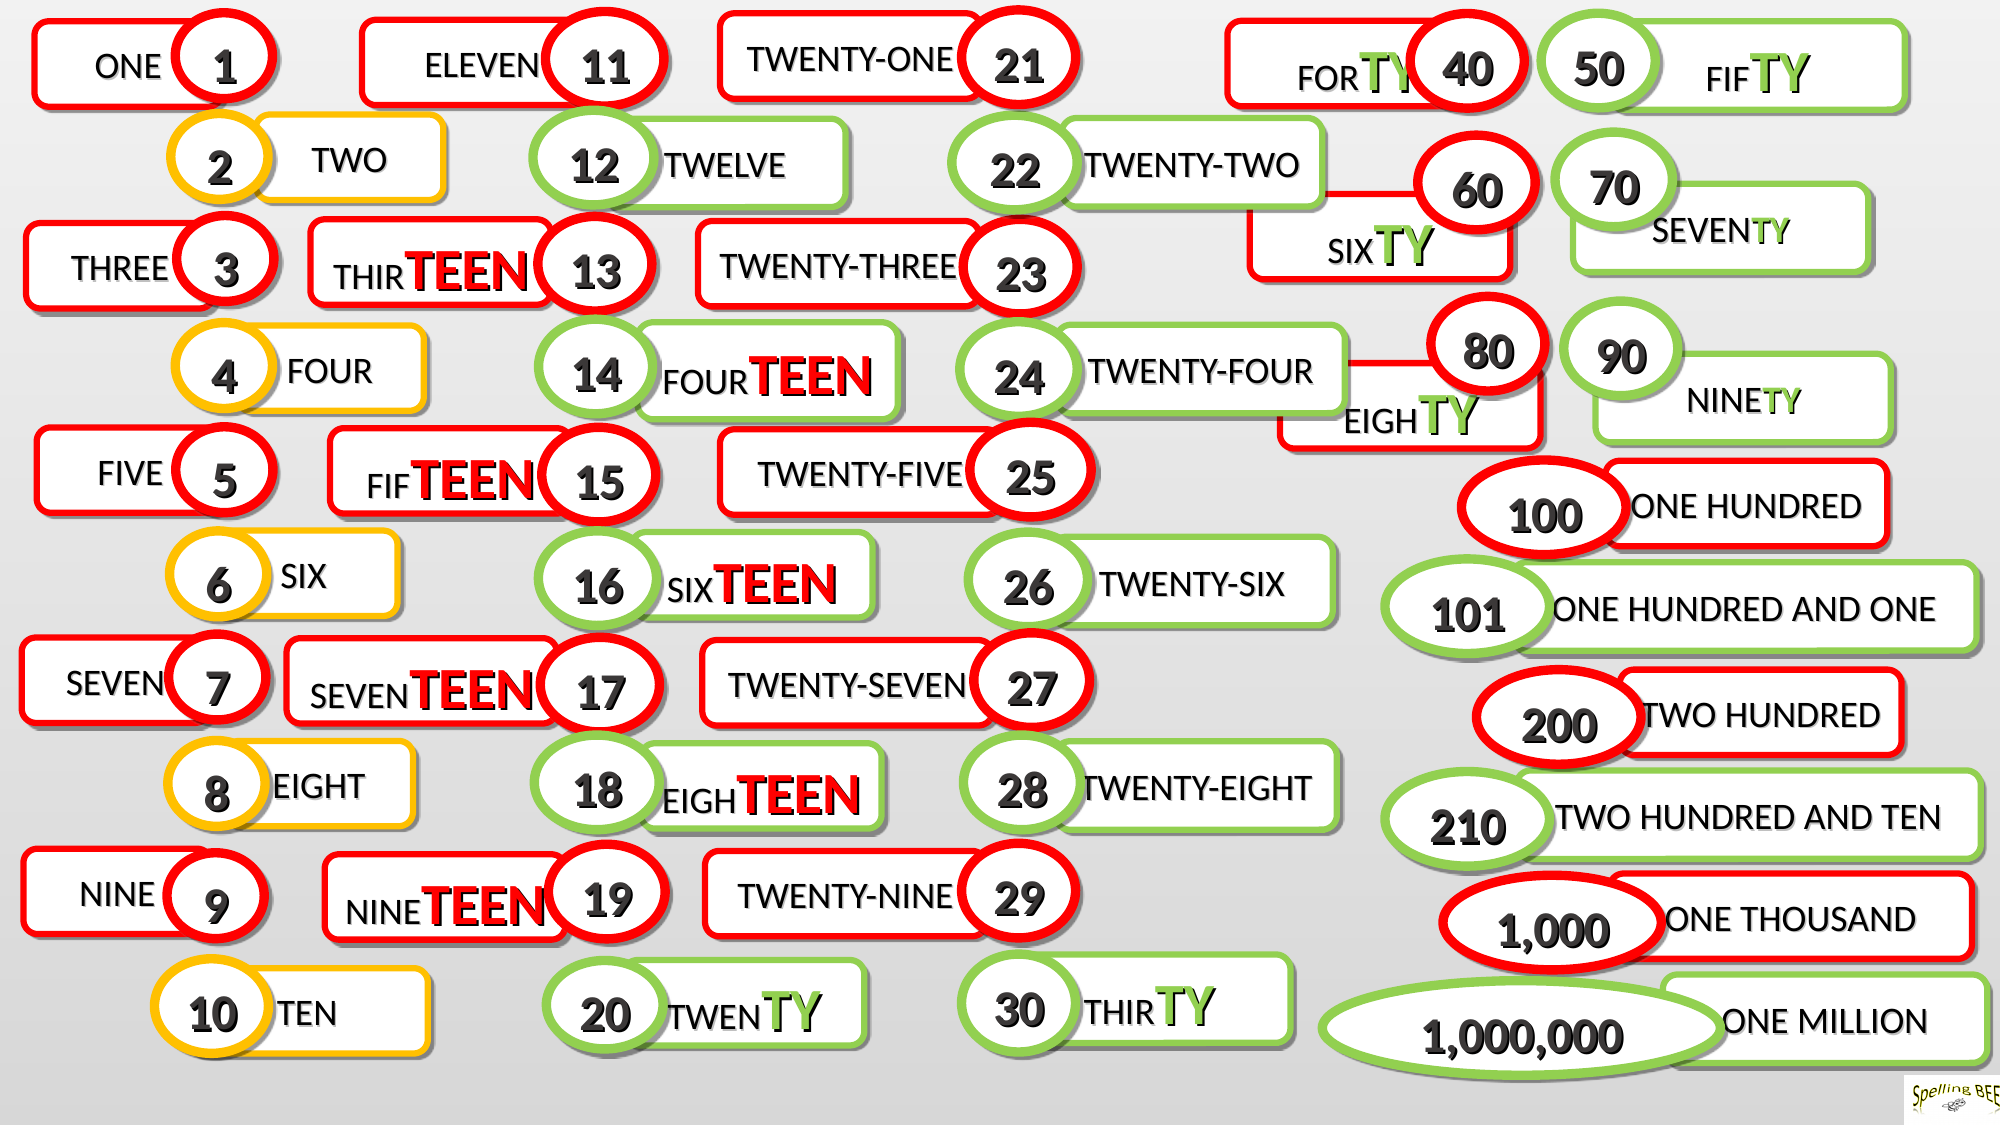

21
11
1
50
TWENTY-ONE
40
ELEVEN
FORTY
ONE
FIFTY
12
2
TWO
22
TWENTY-TWO
TWELVE
70
60
SEVENTY
SIXTY
3
13
THIRTEEN
23
TWENTY-THREE
THREE
80
90
14
24
FOURTEEN
4
TWENTY-FOUR
FOUR
NINETY
EIGHTY
25
5
15
FIVE
FIFTEEN
TWENTY-FIVE
100
ONE HUNDRED
SIX
16
6
SIXTEEN
26
TWENTY-SIX
101
ONE HUNDRED AND ONE
27
7
17
SEVEN
SEVENTEEN
TWENTY-SEVEN
200
TWO HUNDRED
18
28
8
EIGHT
TWENTY-EIGHT
EIGHTEEN
TWO HUNDRED AND TEN
210
29
19
NINE
TWENTY-NINE
9
NINETEEN
ONE THOUSAND
1,000
30
THIRTY
10
TWENTY
20
TEN
ONE MILLION
1,000,000